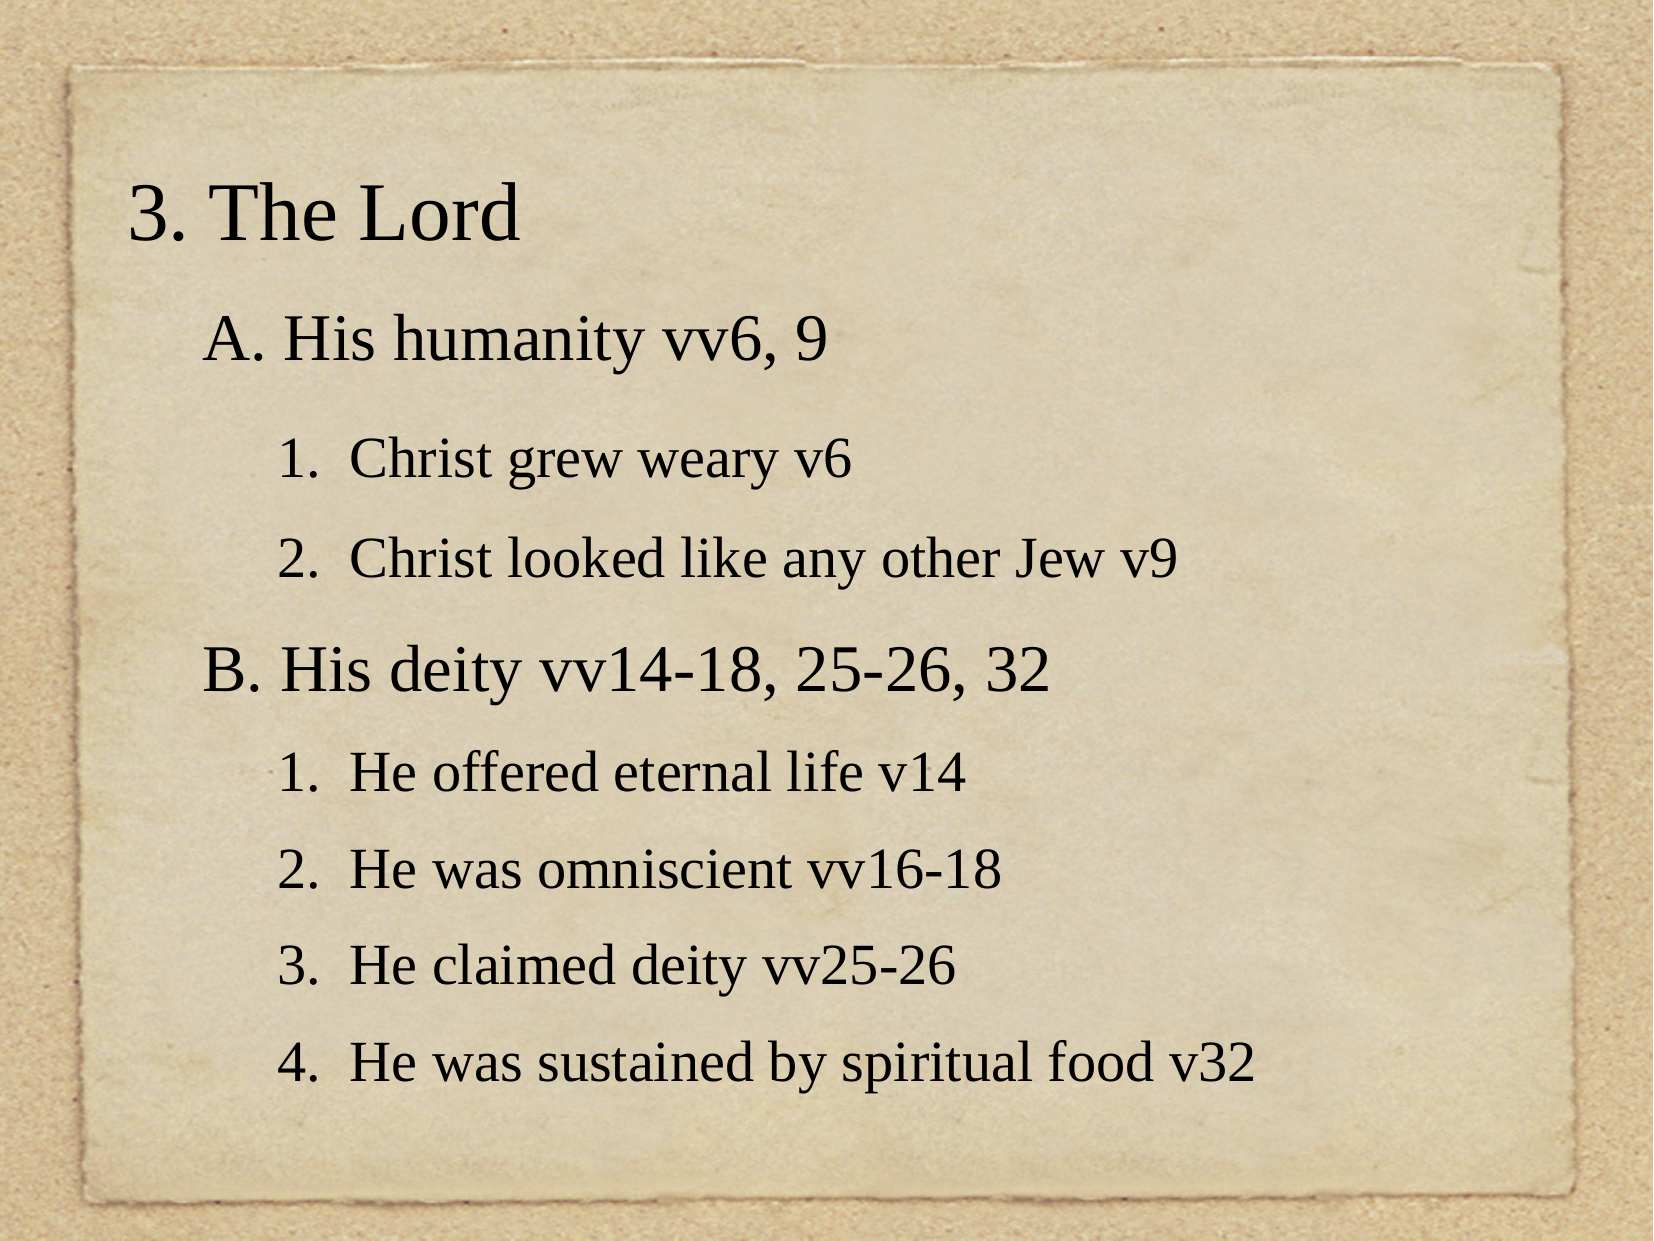

3. The Lord
	A. His humanity vv6, 9
		1. Christ grew weary v6
		2. Christ looked like any other Jew v9
	B. His deity vv14-18, 25-26, 32
		1. He offered eternal life v14
		2. He was omniscient vv16-18
		3. He claimed deity vv25-26
		4. He was sustained by spiritual food v32